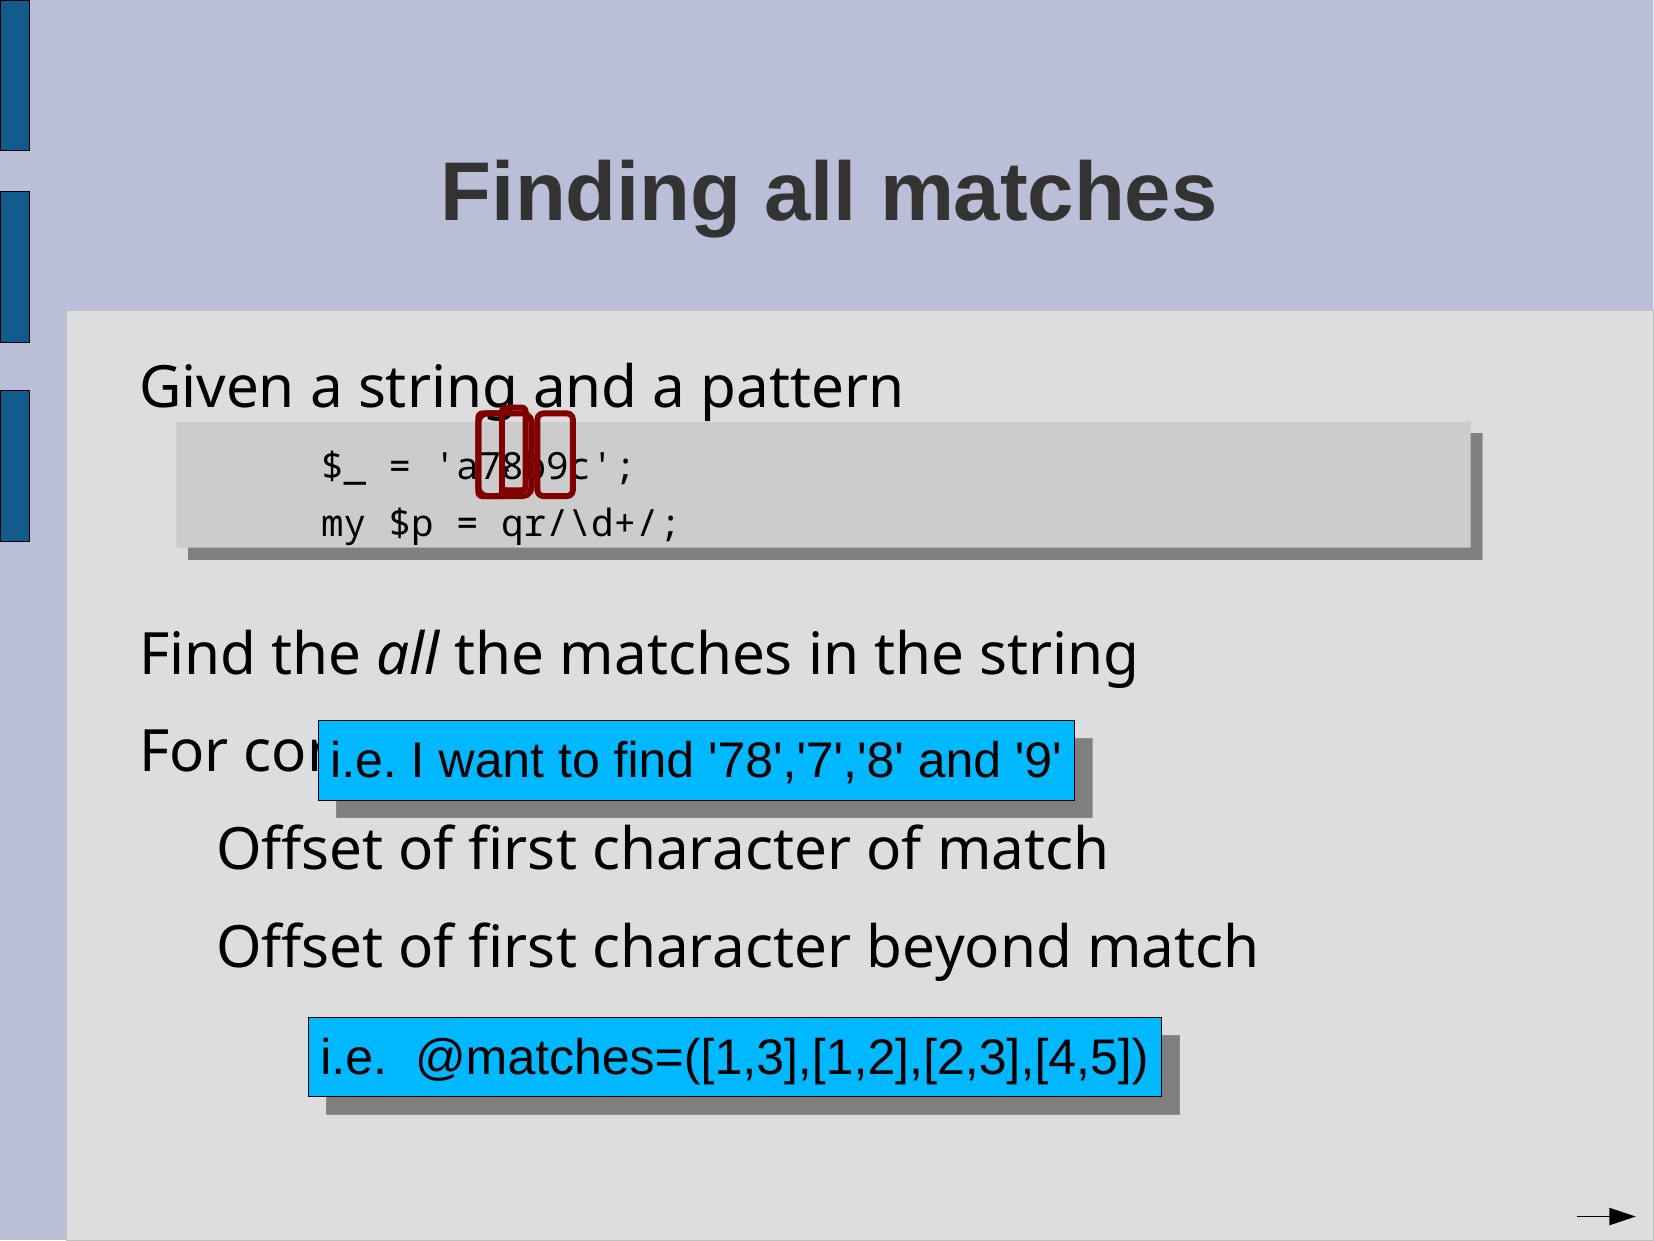

# Finding all matches
Given a string and a pattern
Find the all the matches in the string
For convenience, express this as...
Offset of first character of match
Offset of first character beyond match
`
	$_ = 'a78b9c';
	my $p = qr/\d+/;
i.e. I want to find '78','7','8' and '9'
i.e. @matches=([1,3],[1,2],[2,3],[4,5])